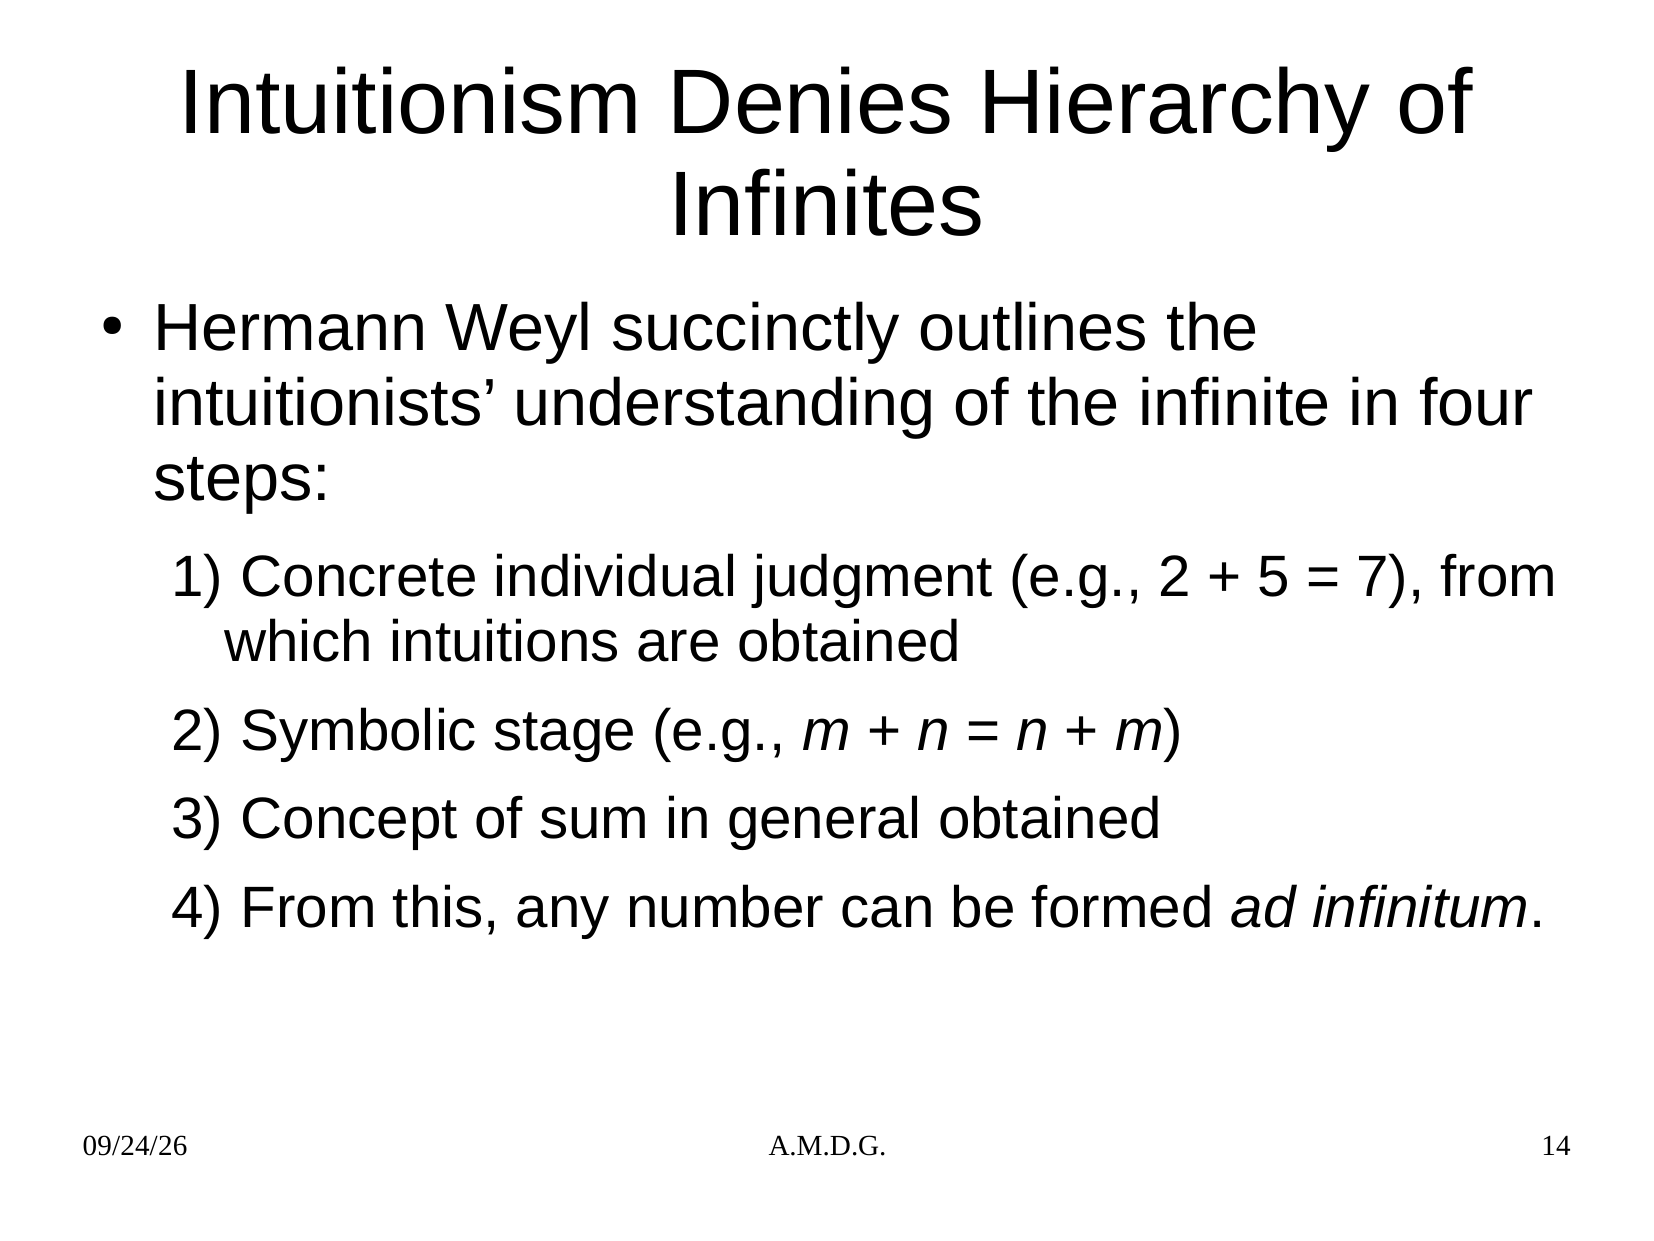

# Intuitionism Denies Hierarchy of Infinites
Hermann Weyl succinctly outlines the intuitionists’ understanding of the infinite in four steps:
 Concrete individual judgment (e.g., 2 + 5 = 7), from which intuitions are obtained
 Symbolic stage (e.g., m + n = n + m)
 Concept of sum in general obtained
 From this, any number can be formed ad infinitum.
A.M.D.G.
14